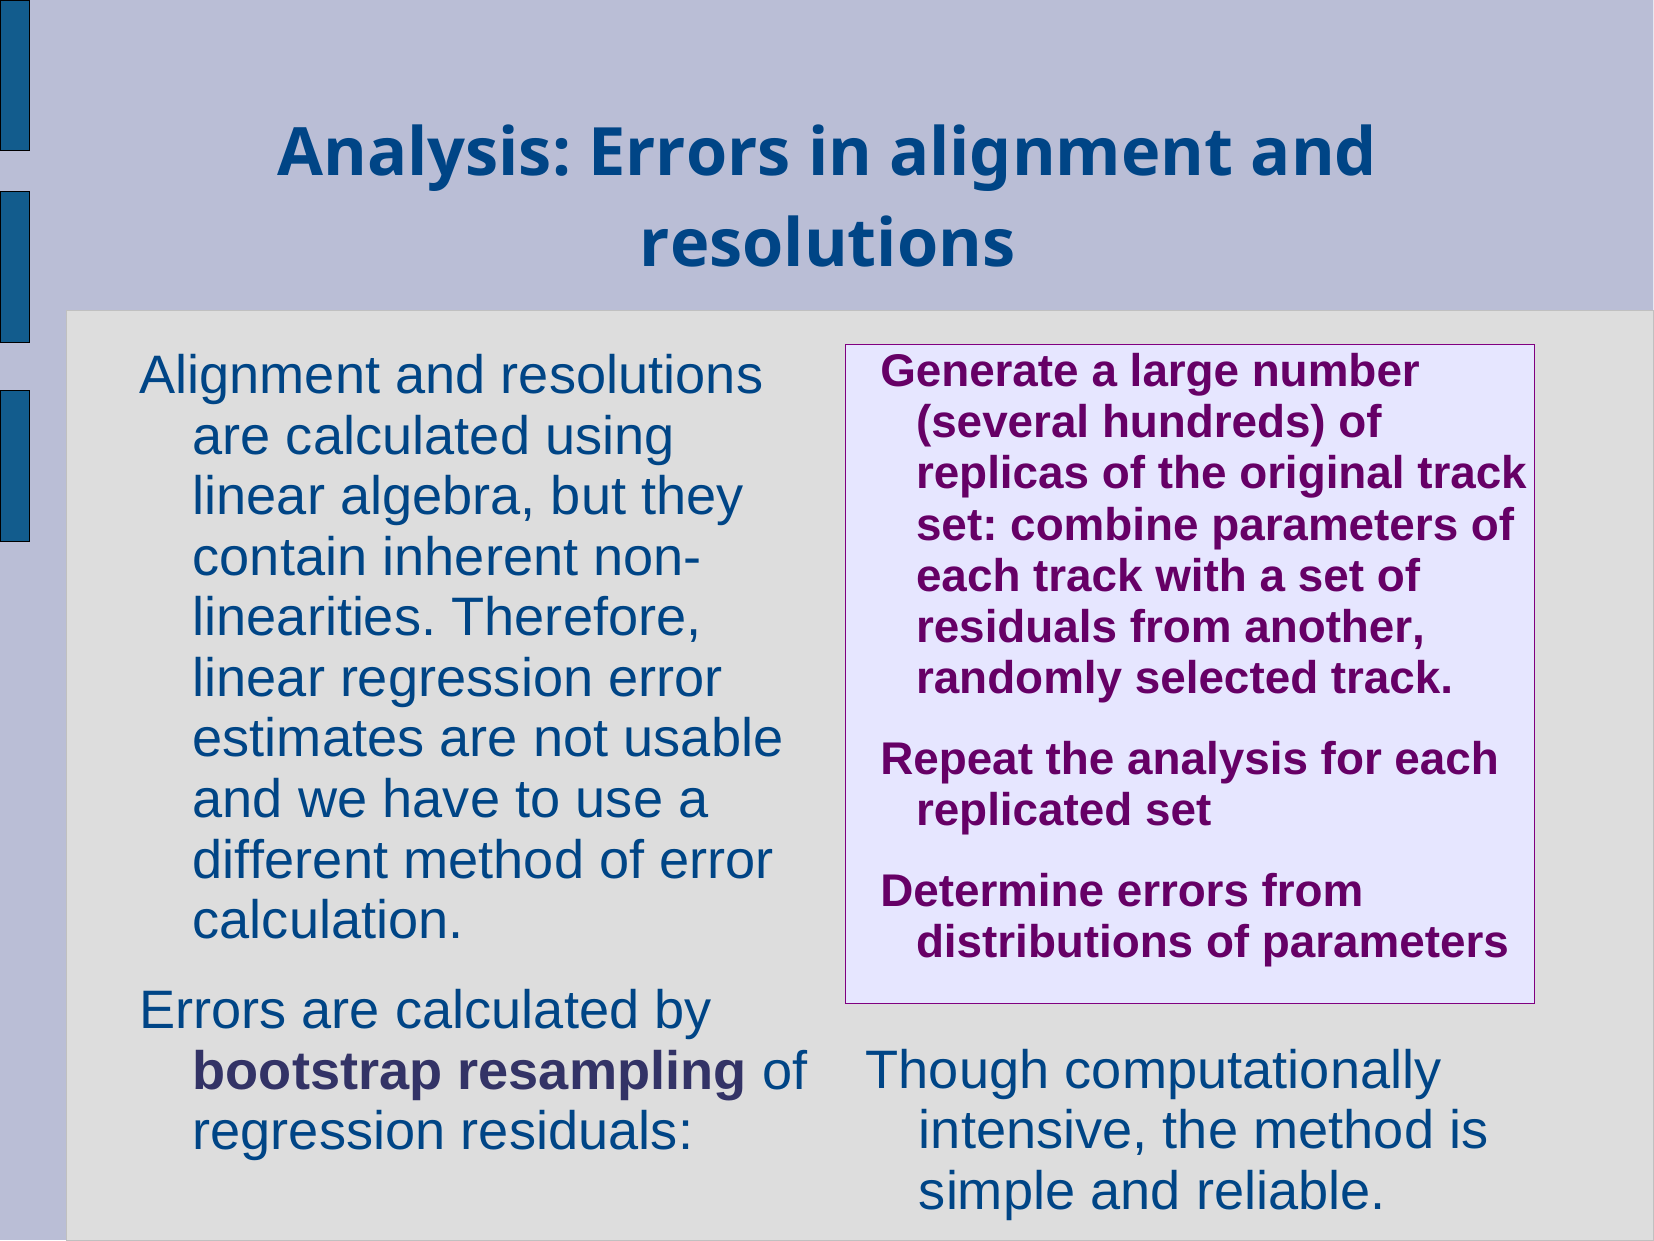

# Analysis: Errors in alignment and resolutions
Alignment and resolutions are calculated using linear algebra, but they contain inherent non-linearities. Therefore, linear regression error estimates are not usable and we have to use a different method of error calculation.
Errors are calculated by bootstrap resampling of regression residuals:
Generate a large number (several hundreds) of replicas of the original track set: combine parameters of each track with a set of residuals from another, randomly selected track.
Repeat the analysis for each replicated set
Determine errors from distributions of parameters
Though computationally intensive, the method is simple and reliable.